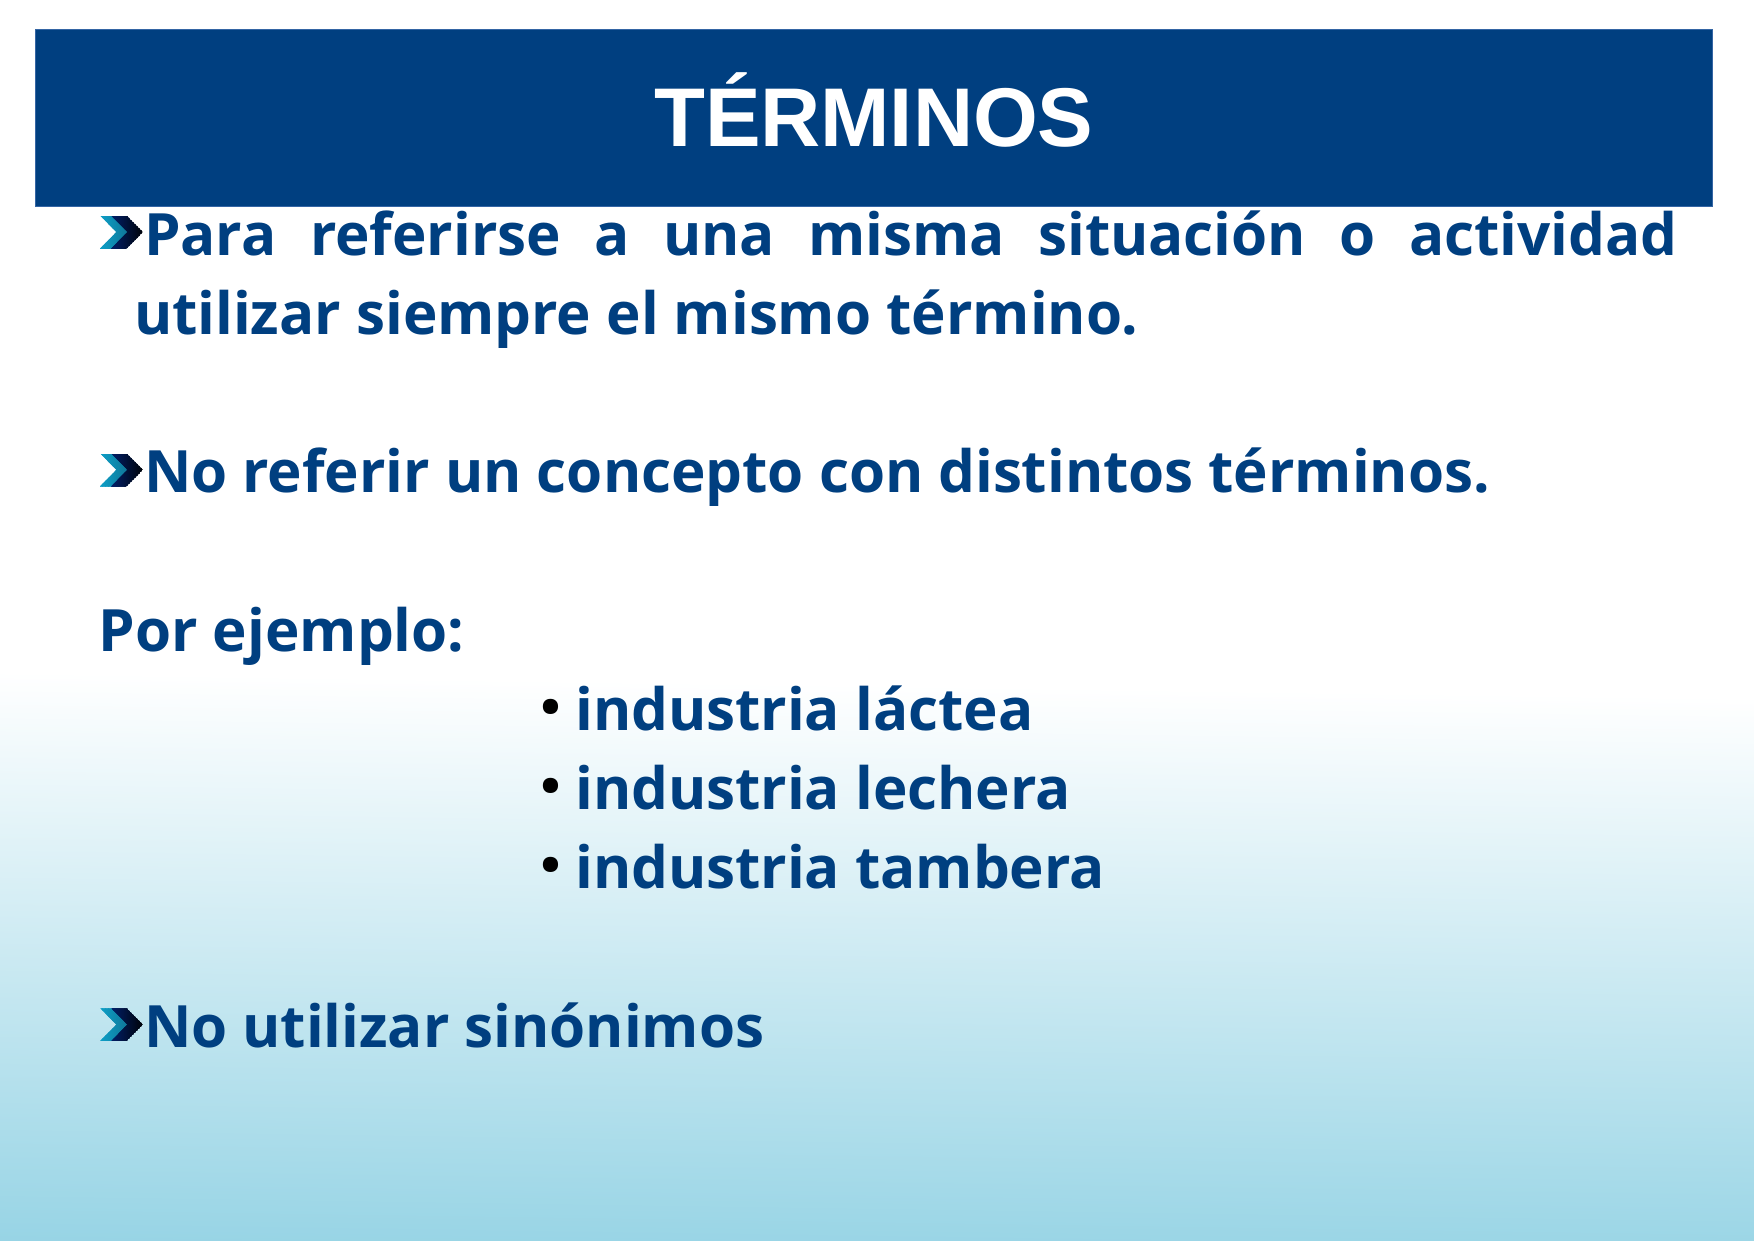

TÉRMINOS
# Para referirse a una misma situación o actividad utilizar siempre el mismo término.
No referir un concepto con distintos términos.
Por ejemplo:
industria láctea
industria lechera
industria tambera
No utilizar sinónimos